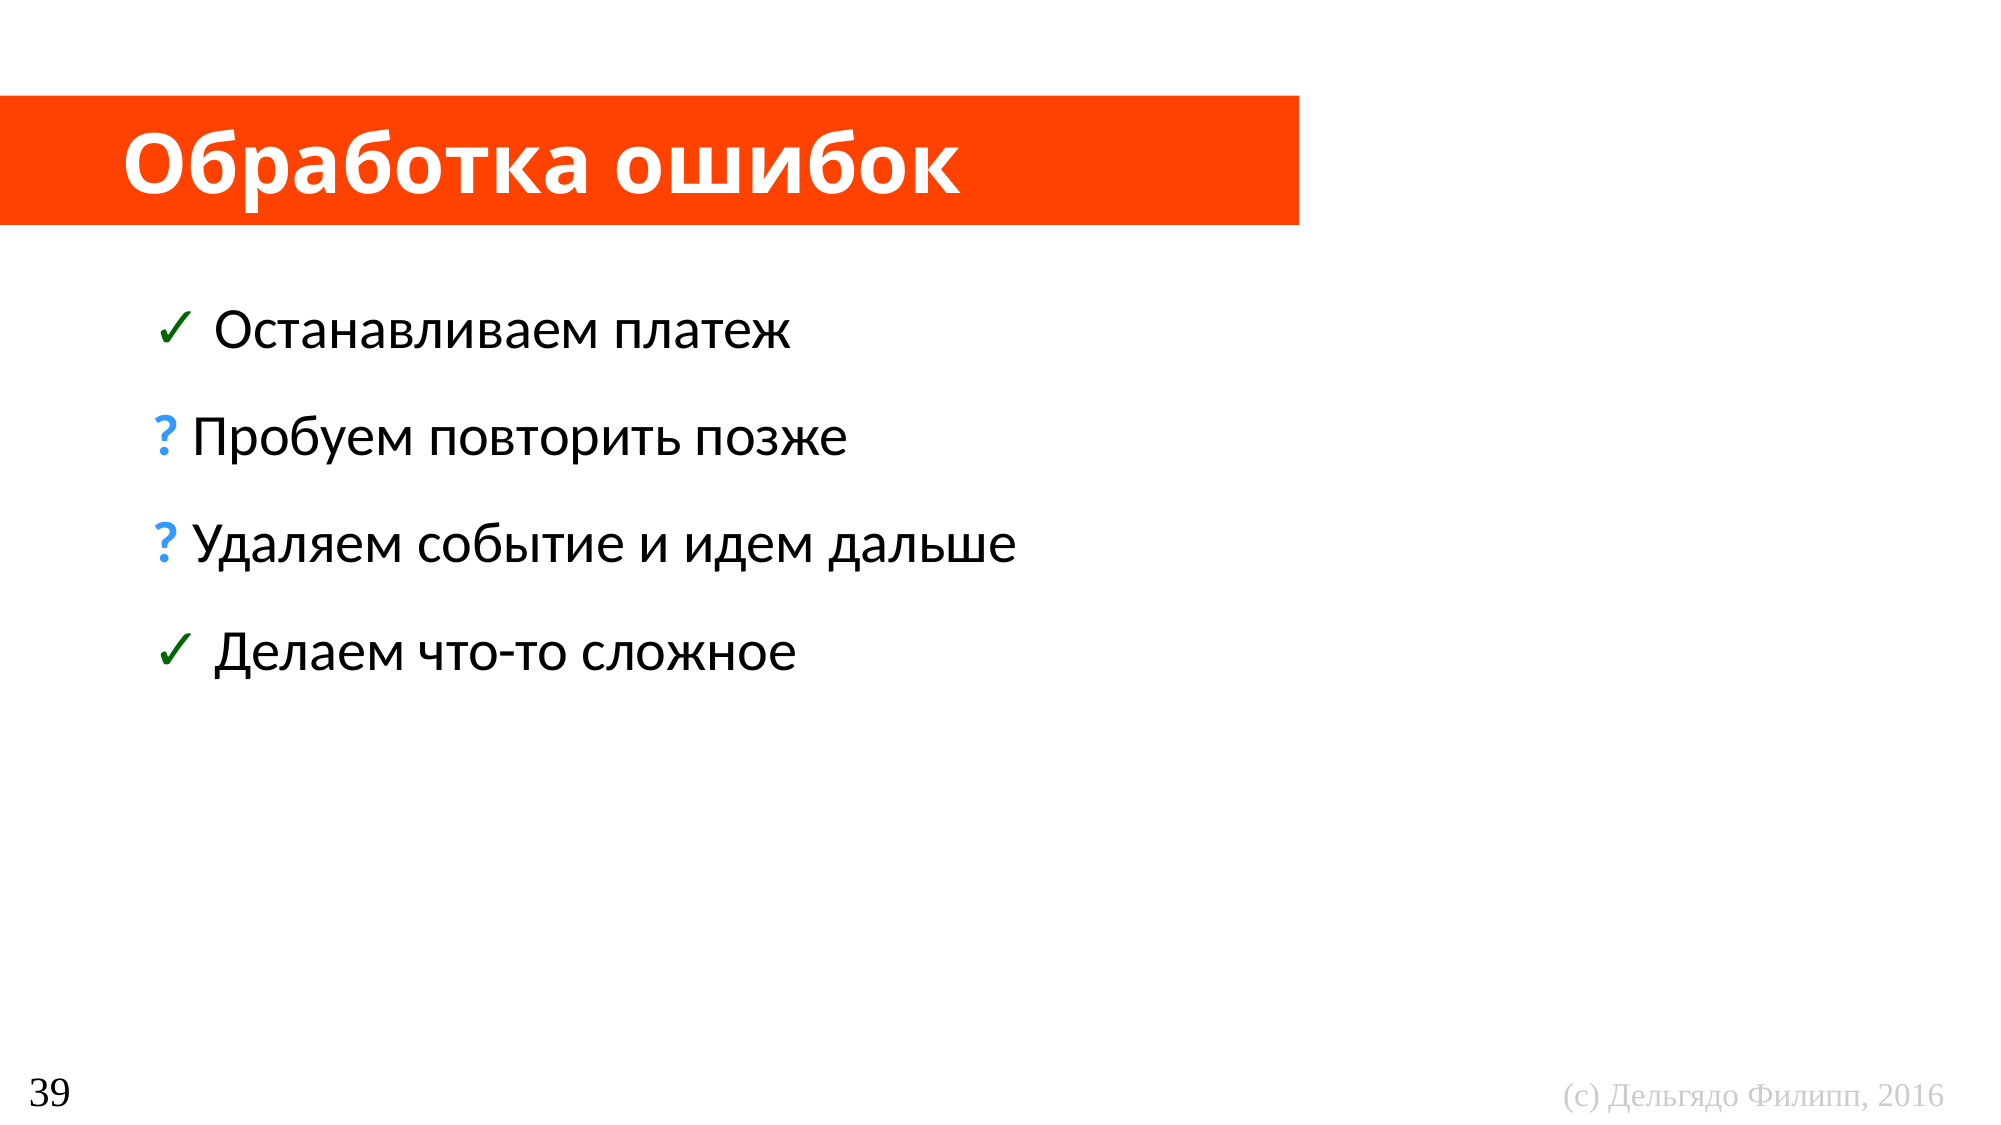

# Обработка ошибок
✓ Останавливаем платеж
? Пробуем повторить позже
? Удаляем событие и идем дальше
✓ Делаем что-то сложное
39
(c) Дельгядо Филипп, 2016